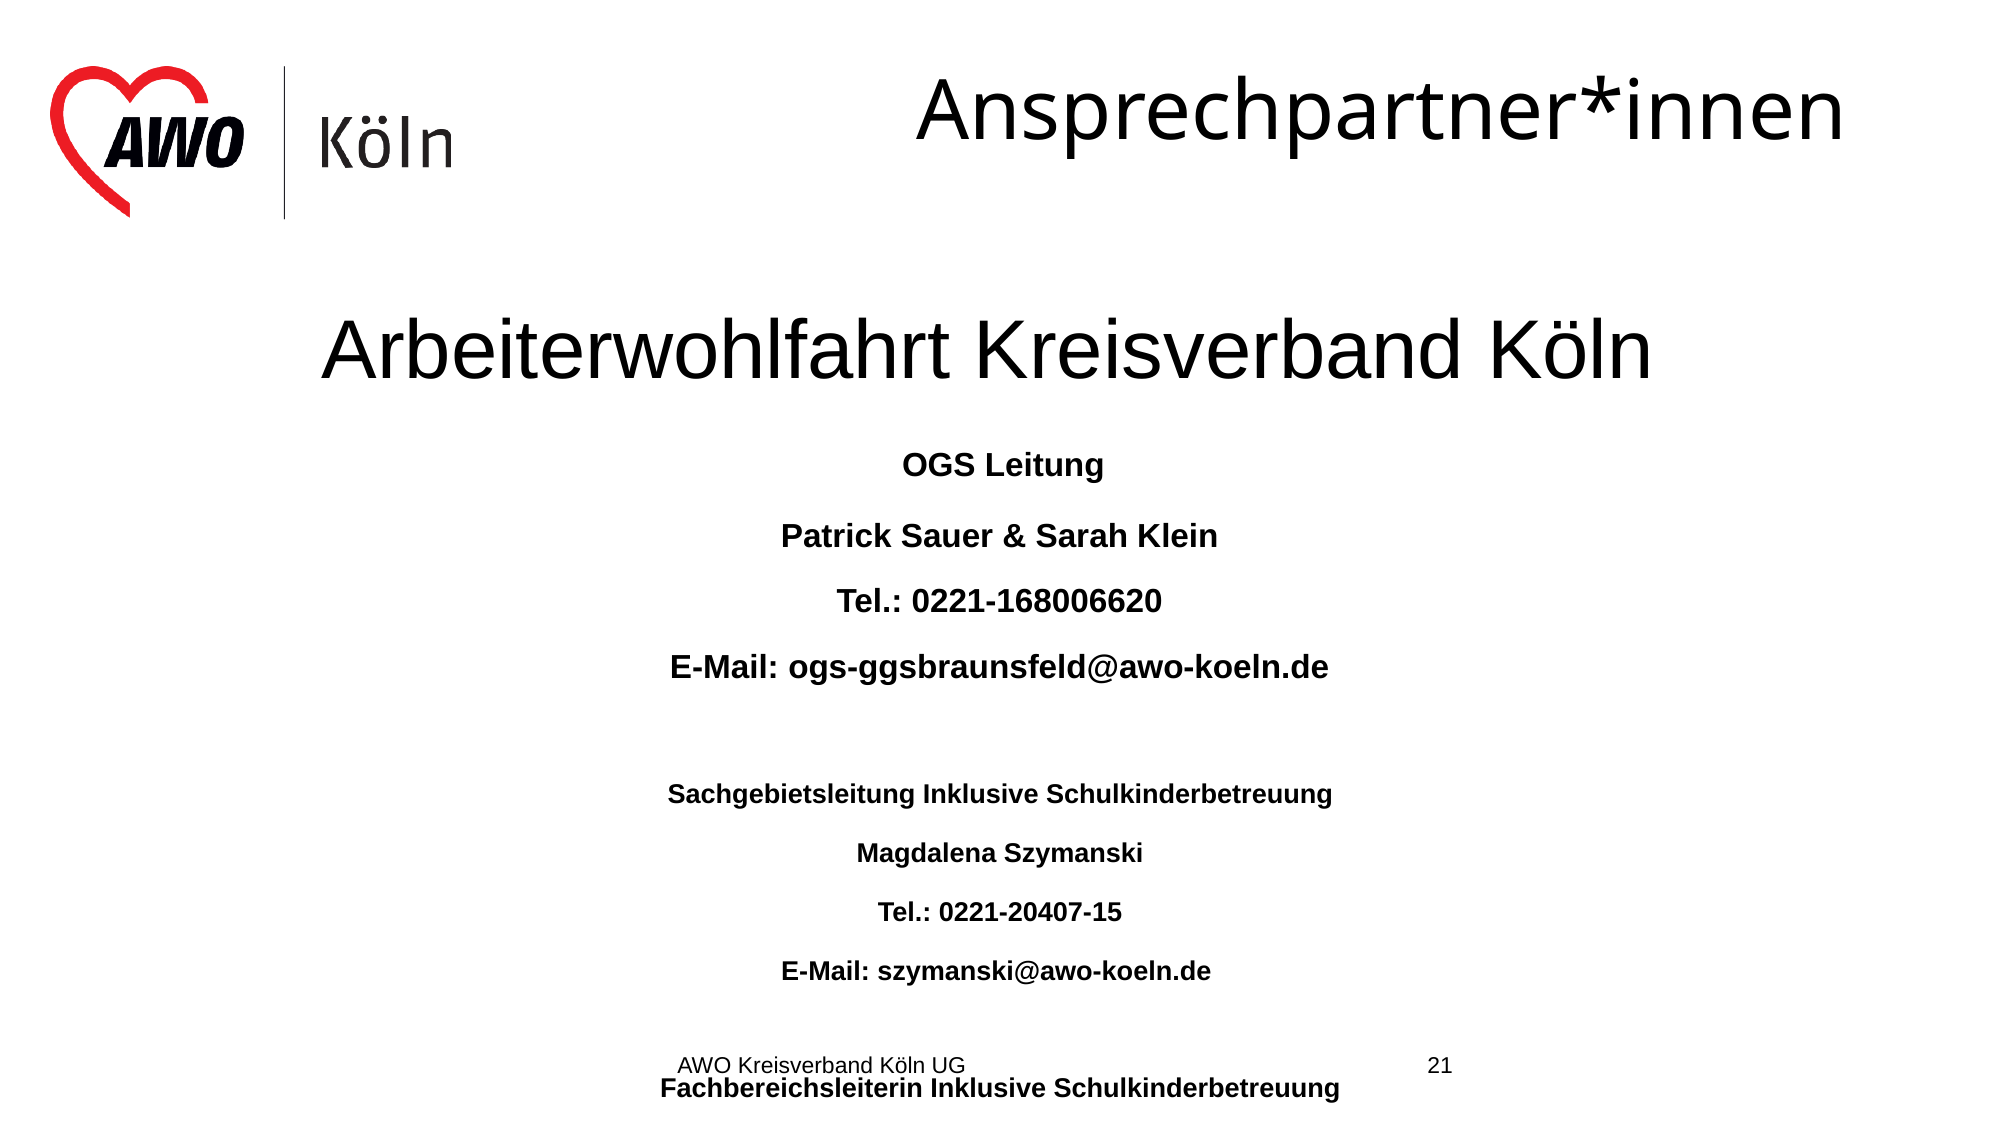

Ansprechpartner*innen
# Arbeiterwohlfahrt Kreisverband Köln
 OGS Leitung
Patrick Sauer & Sarah Klein
Tel.: 0221-168006620
E-Mail: ogs-ggsbraunsfeld@awo-koeln.de
Sachgebietsleitung Inklusive Schulkinderbetreuung
Magdalena Szymanski
Tel.: 0221-20407-15
E-Mail: szymanski@awo-koeln.de
Fachbereichsleiterin Inklusive Schulkinderbetreuung
Silke Reuter
Tel.:0221-20407-49
E-Mail: reuter@awo-koeln.de
AWO Kreisverband Köln UG